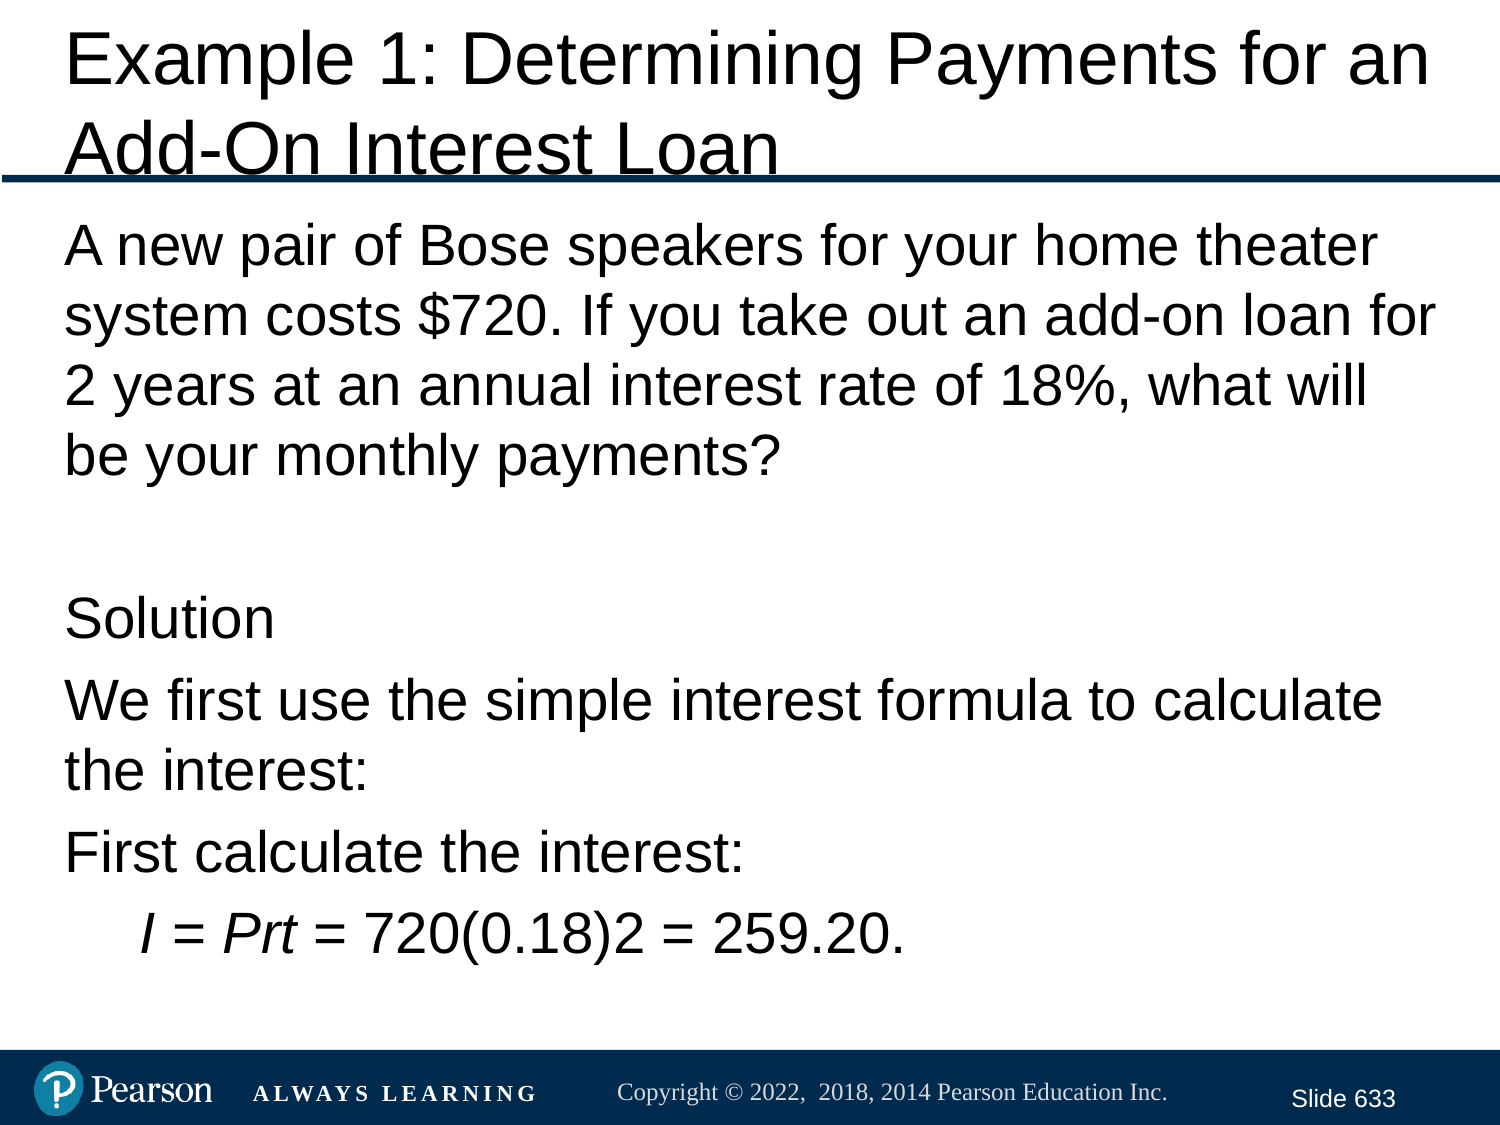

# Example 1: Determining Payments for an Add-On Interest Loan
A new pair of Bose speakers for your home theater system costs $720. If you take out an add-on loan for 2 years at an annual interest rate of 18%, what will be your monthly payments?
Solution
We first use the simple interest formula to calculate the interest:
First calculate the interest:
	I = Prt = 720(0.18)2 = 259.20.